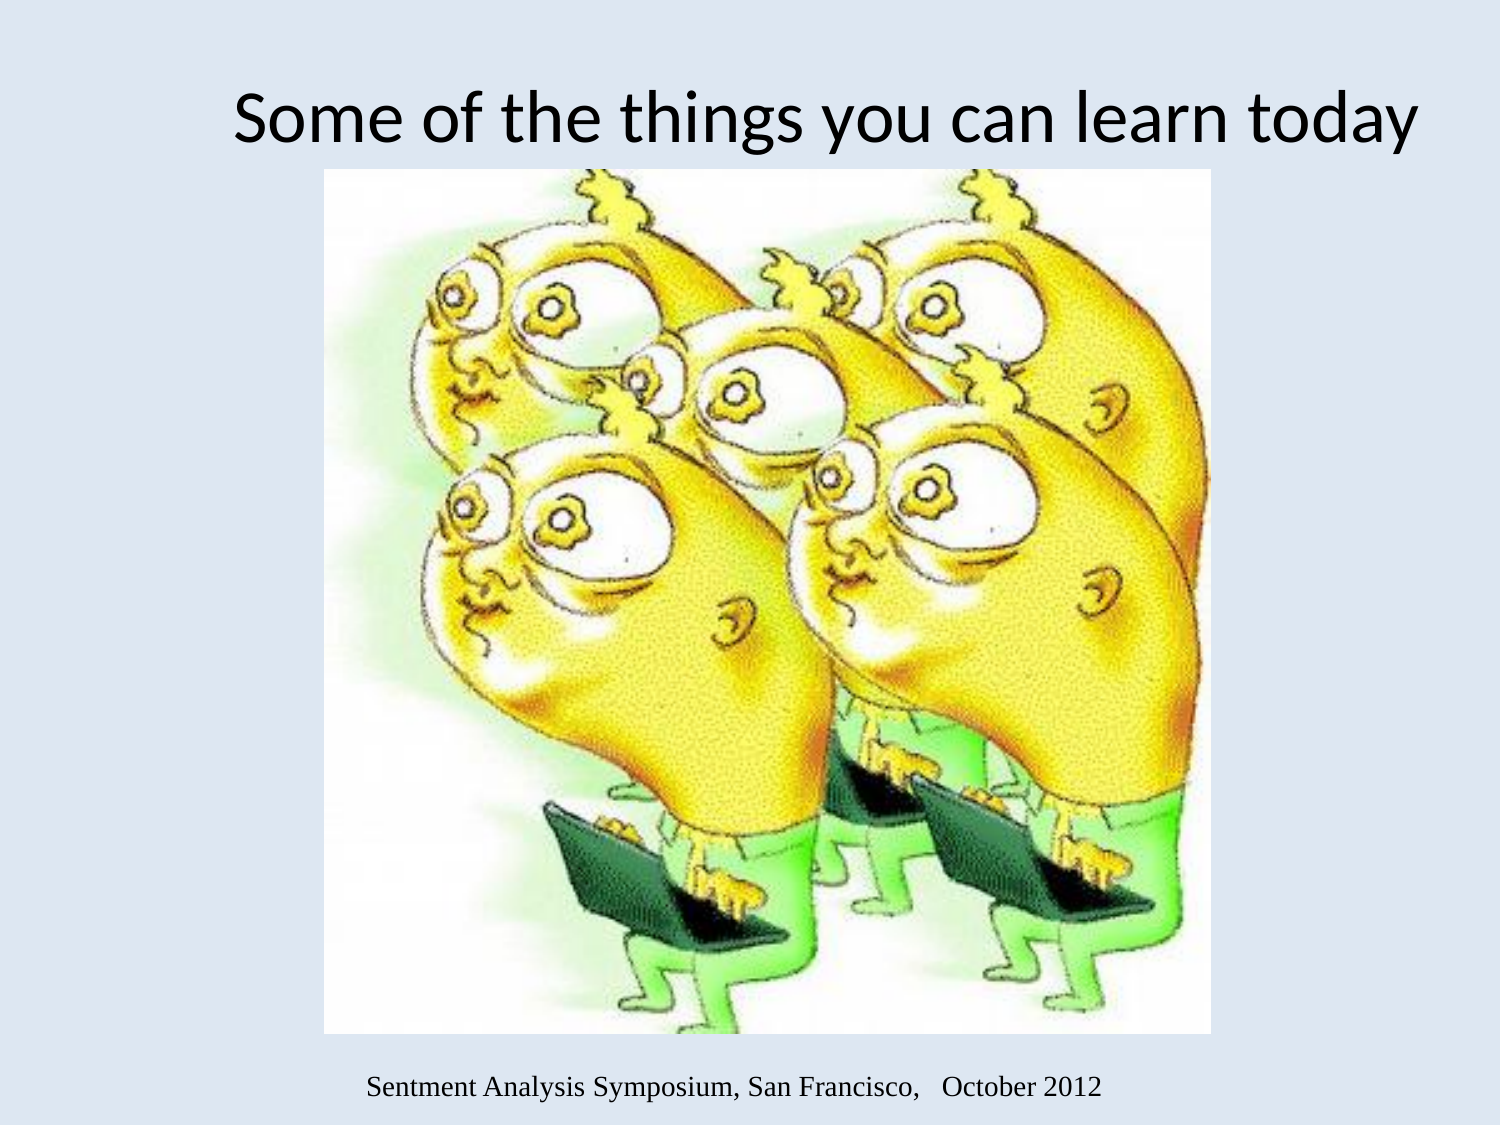

# Some of the things you can learn today